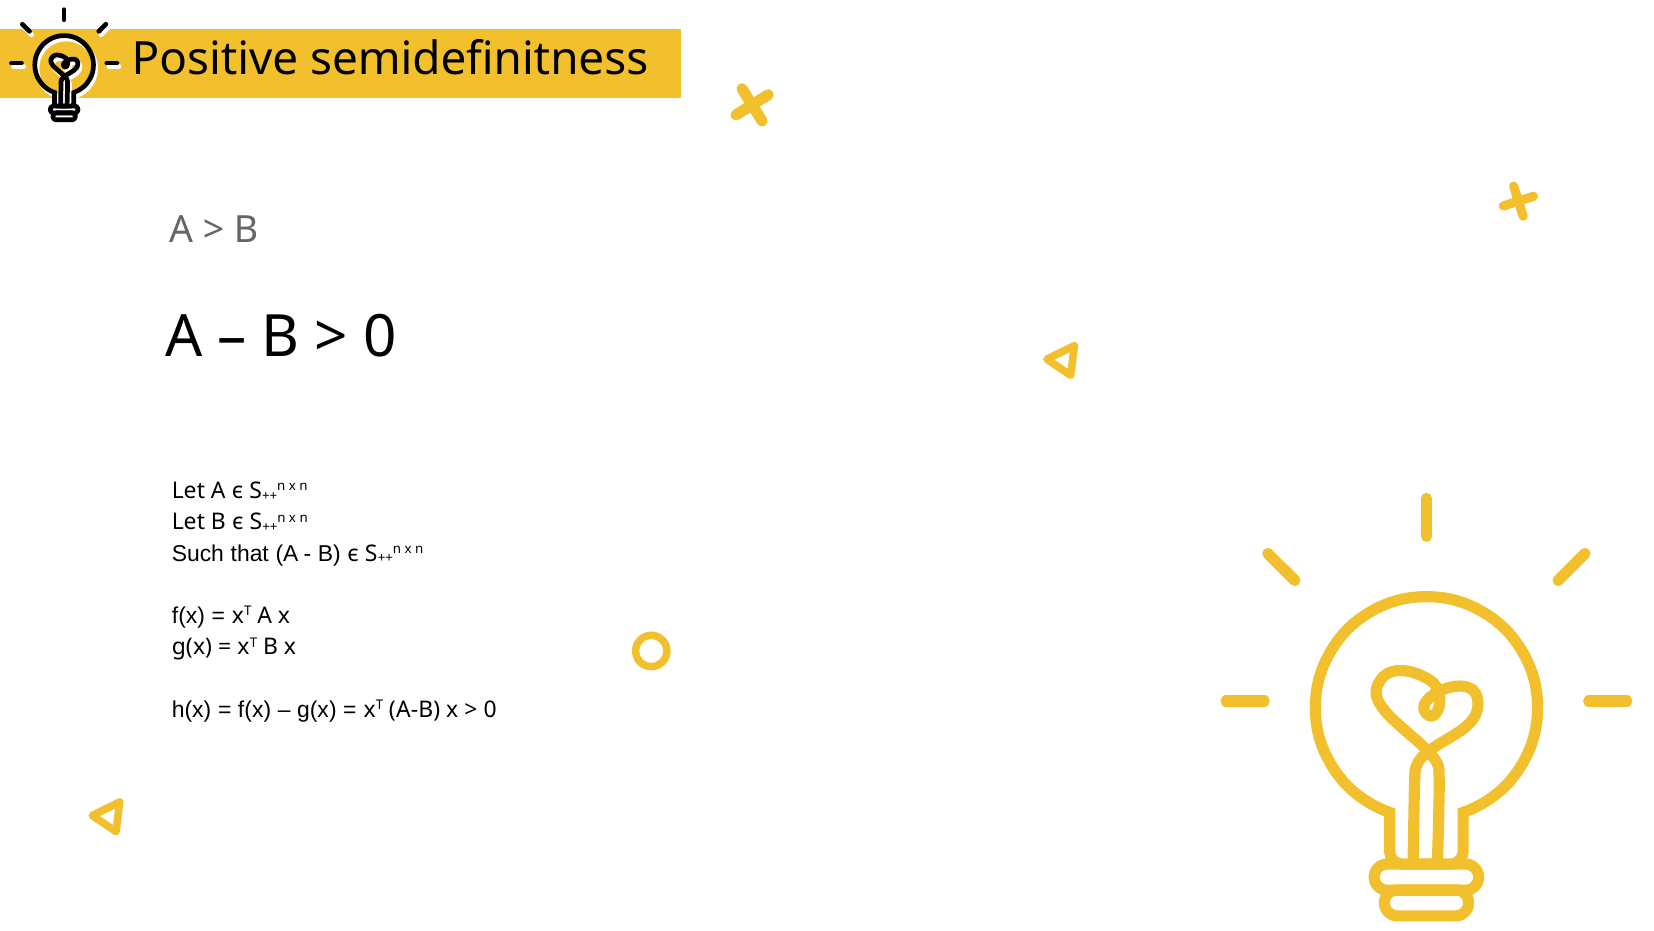

Positive semidefinitness
# A > B
A – B > 0
Let A ϵ S++n x n
Let B ϵ S++n x n
Such that (A - B) ϵ S++n x n
f(x) = xT A x
g(x) = xT B x
h(x) = f(x) – g(x) = xT (A-B) x > 0